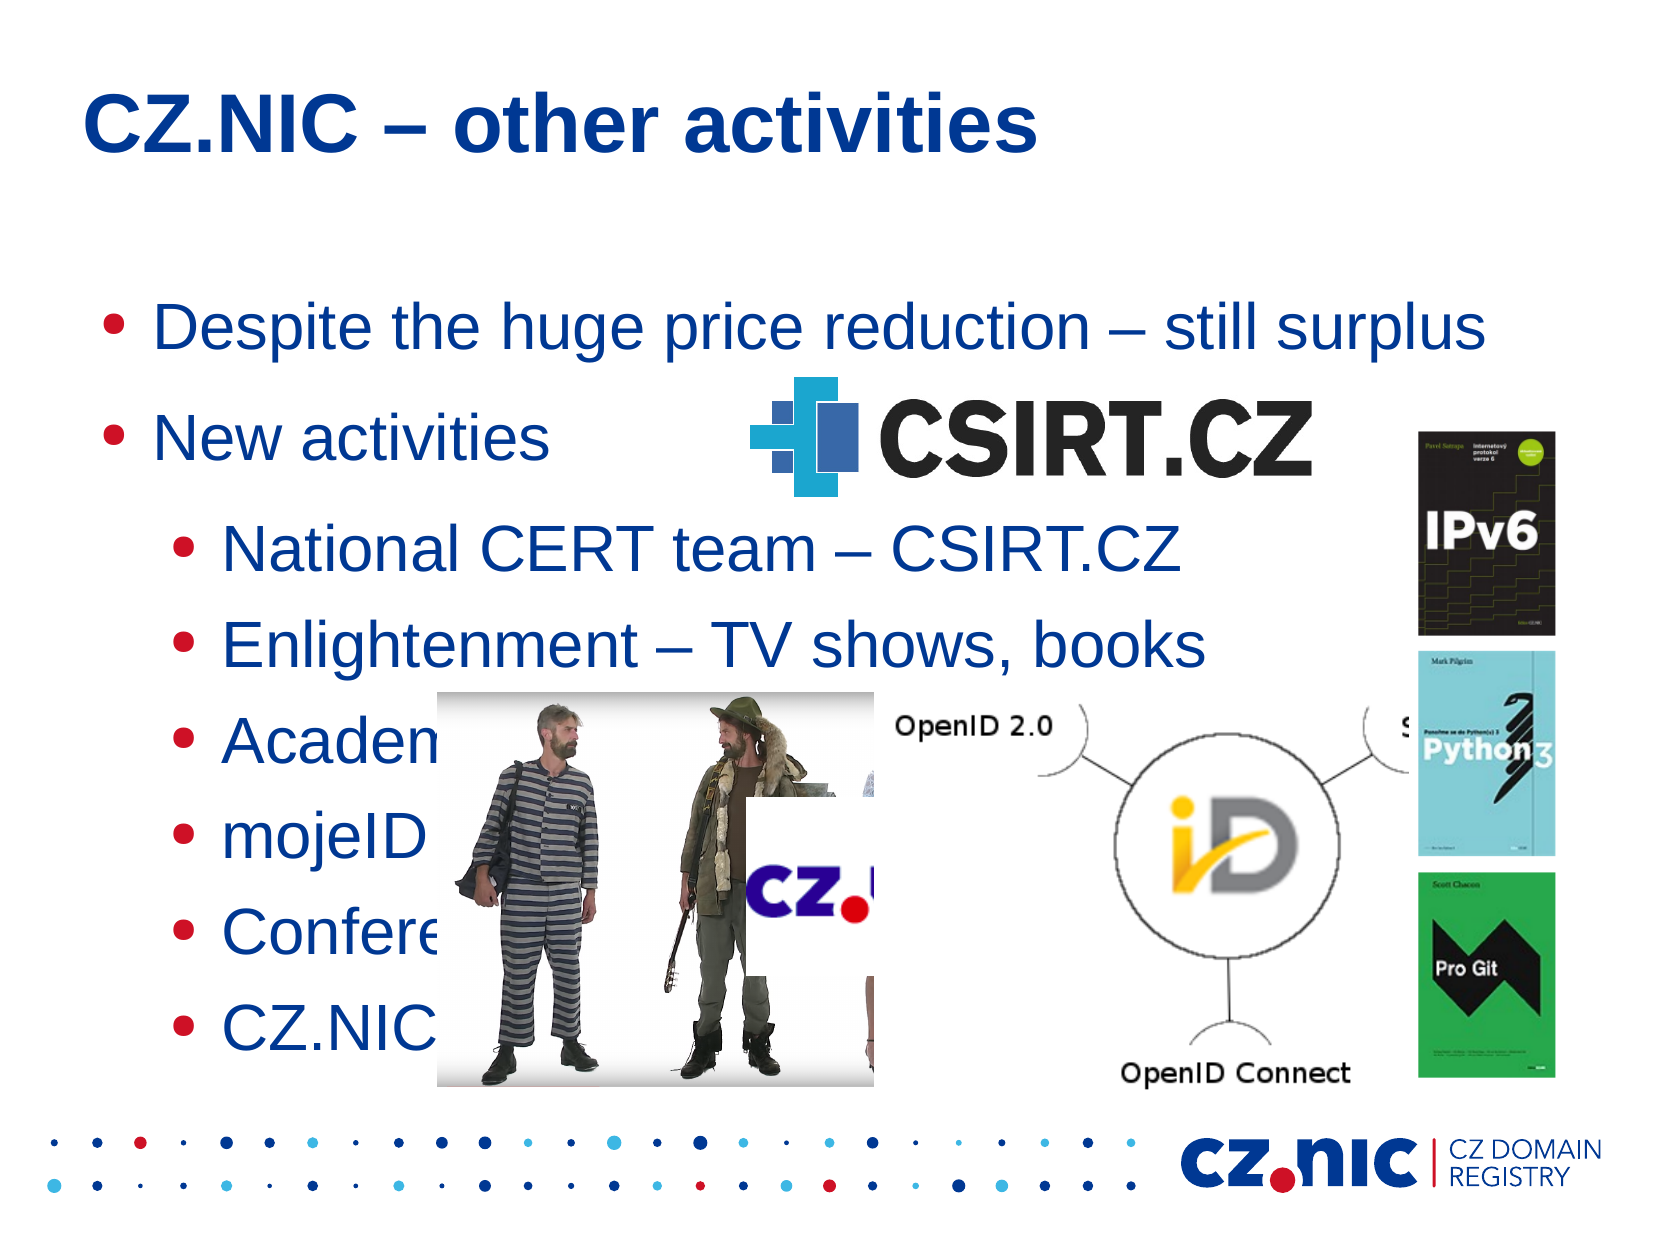

# CZ.NIC – other activities
Despite the huge price reduction – still surplus
New activities
National CERT team – CSIRT.CZ
Enlightenment – TV shows, books
Academy – training
mojeID
Conference hosting – ICANN, IETF, RIPE, etc.
CZ.NIC Labs, ...